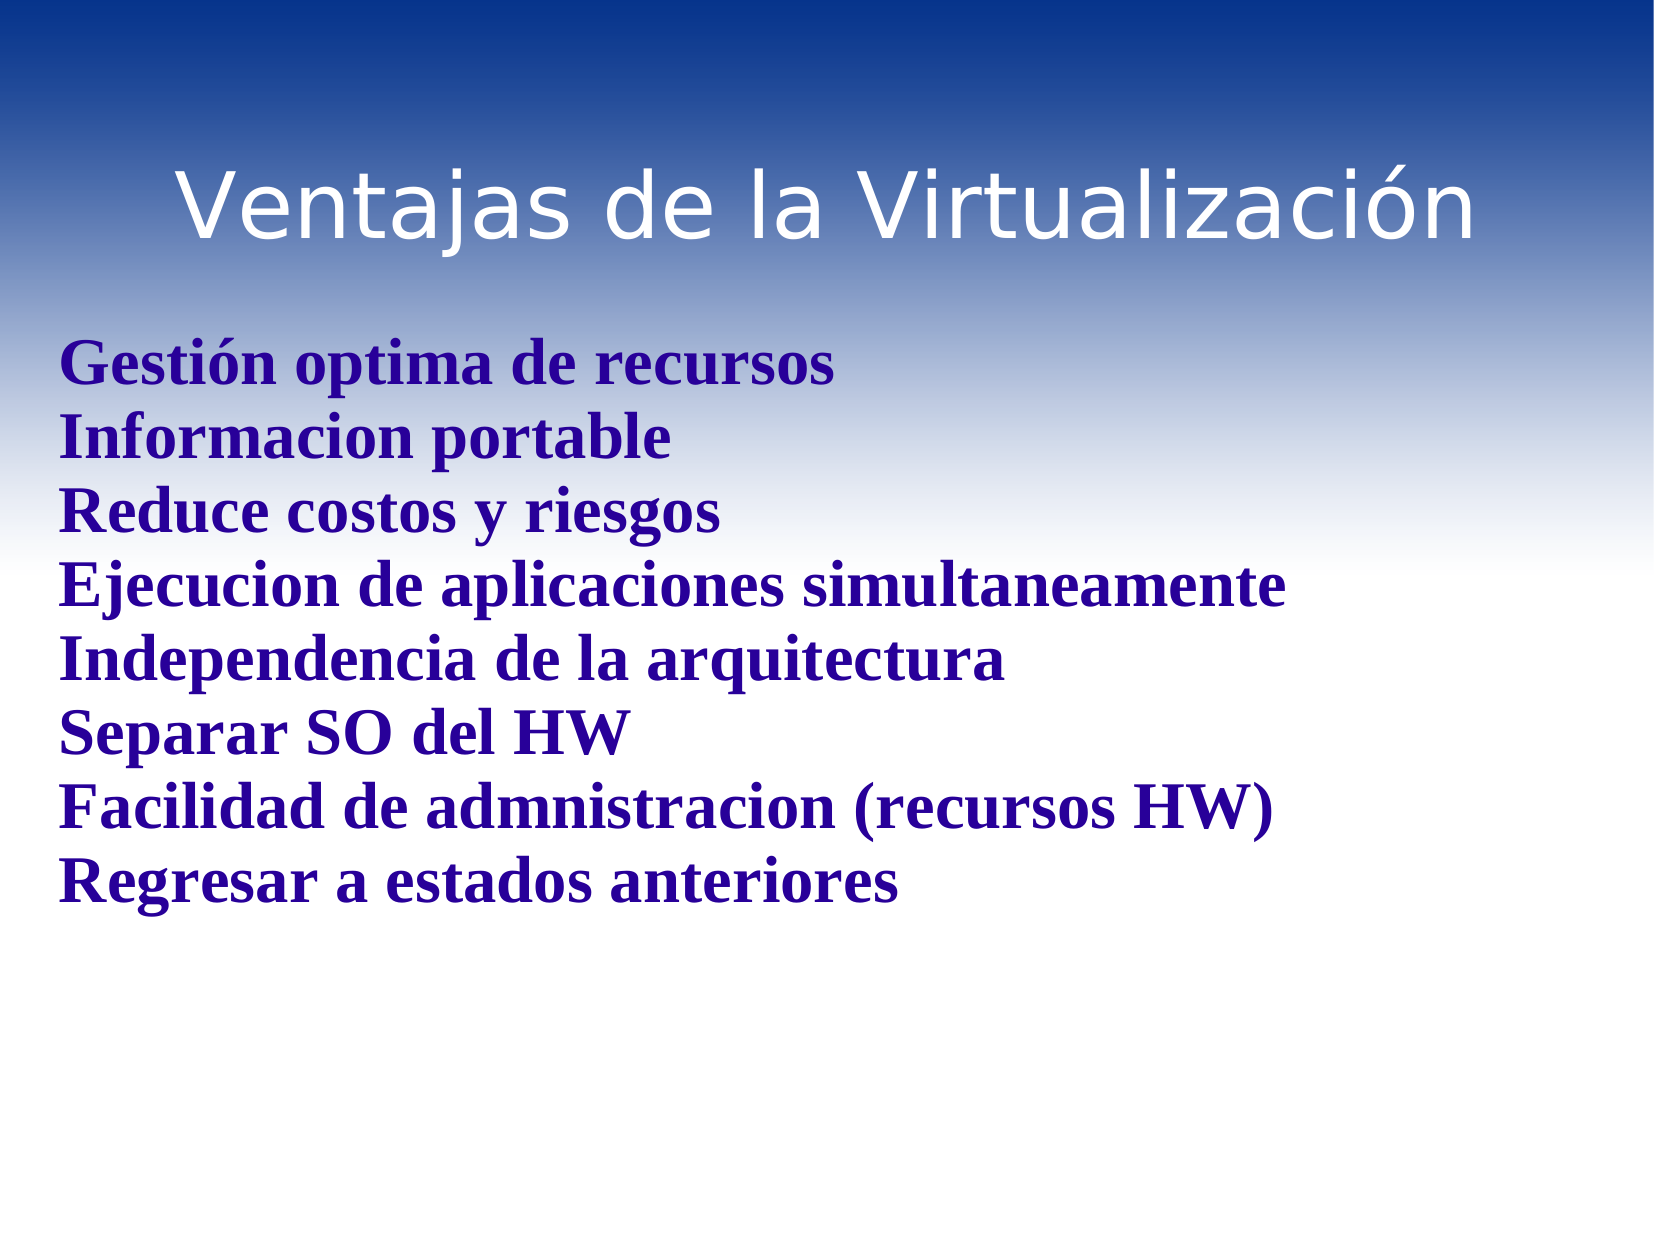

# Ventajas de la Virtualización
Gestión optima de recursos
Informacion portable
Reduce costos y riesgos
Ejecucion de aplicaciones simultaneamente
Independencia de la arquitectura
Separar SO del HW
Facilidad de admnistracion (recursos HW)
Regresar a estados anteriores